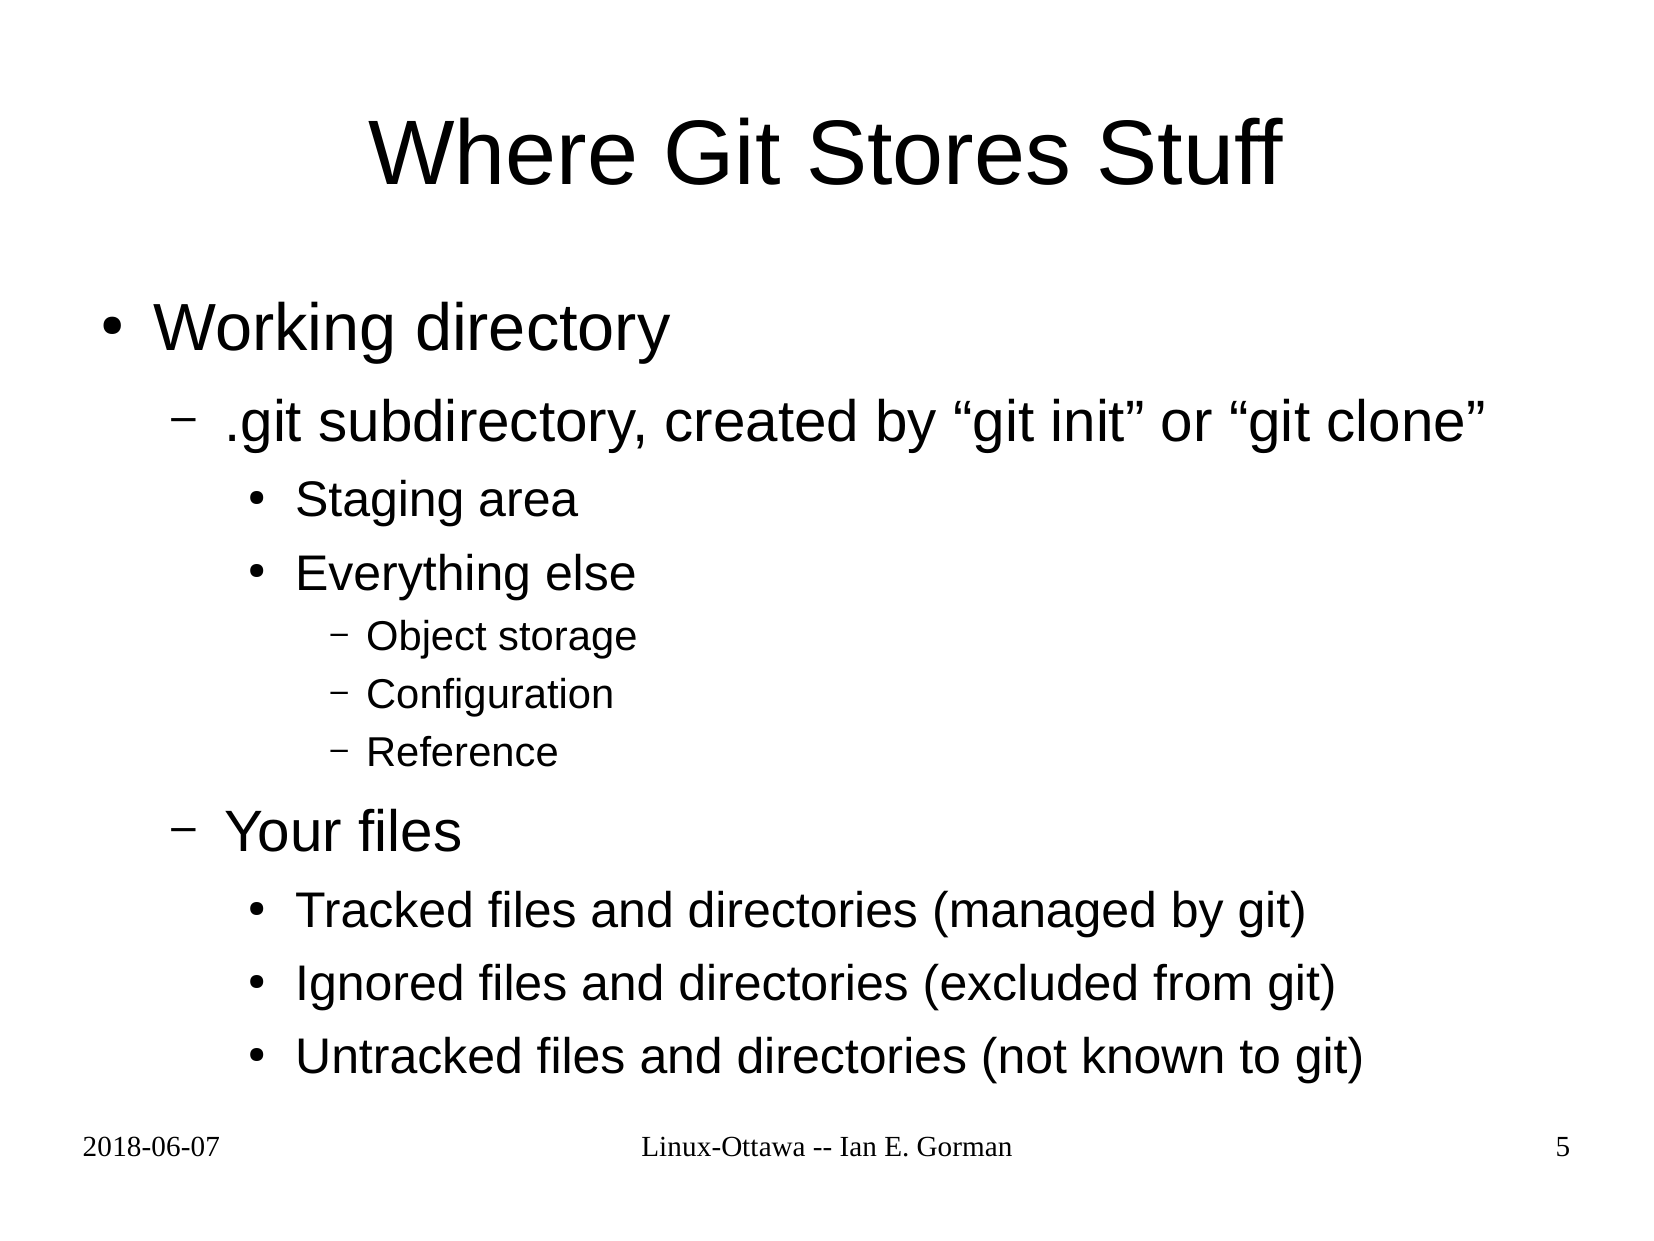

# Where Git Stores Stuff
Working directory
.git subdirectory, created by “git init” or “git clone”
Staging area
Everything else
Object storage
Configuration
Reference
Your files
Tracked files and directories (managed by git)
Ignored files and directories (excluded from git)
Untracked files and directories (not known to git)
2018-06-07
Linux-Ottawa -- Ian E. Gorman
5